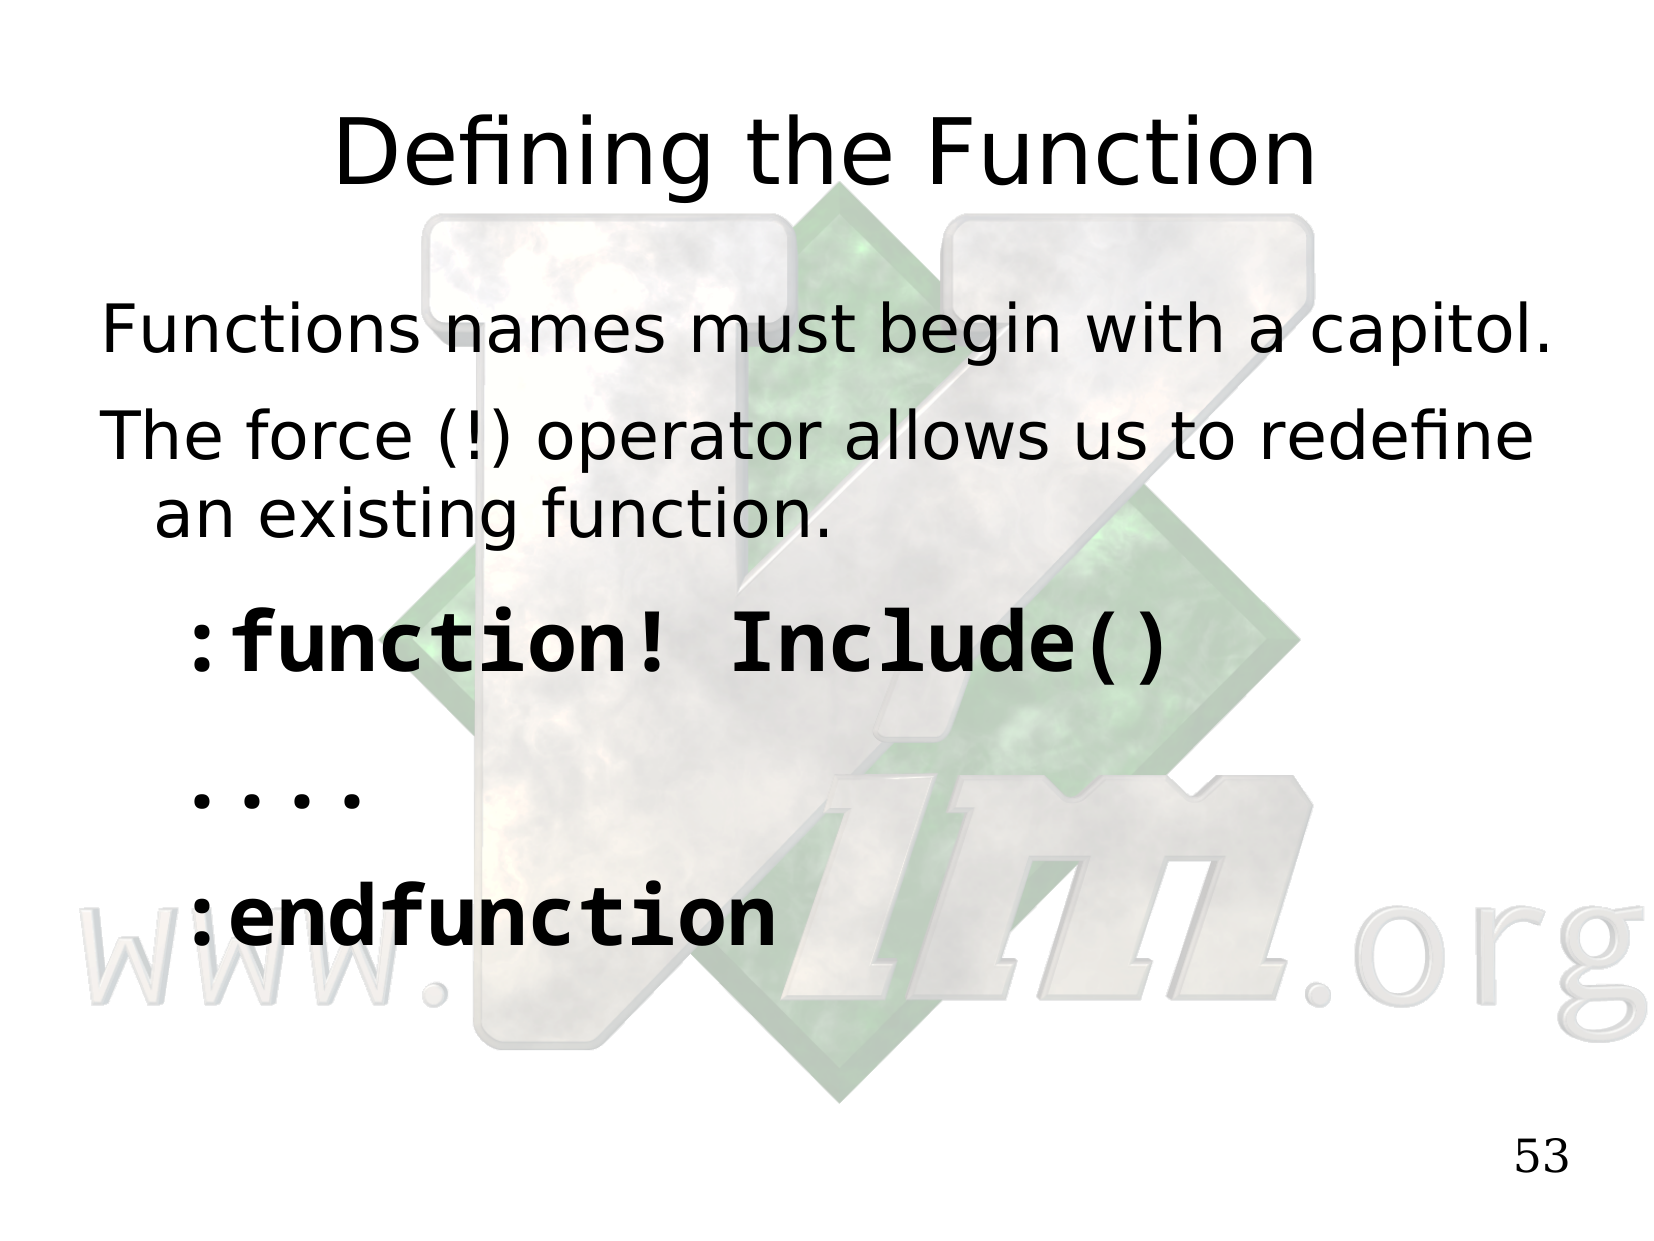

# Defining the Function
Functions names must begin with a capitol.
The force (!) operator allows us to redefine an existing function.
:function! Include()
....
:endfunction
53